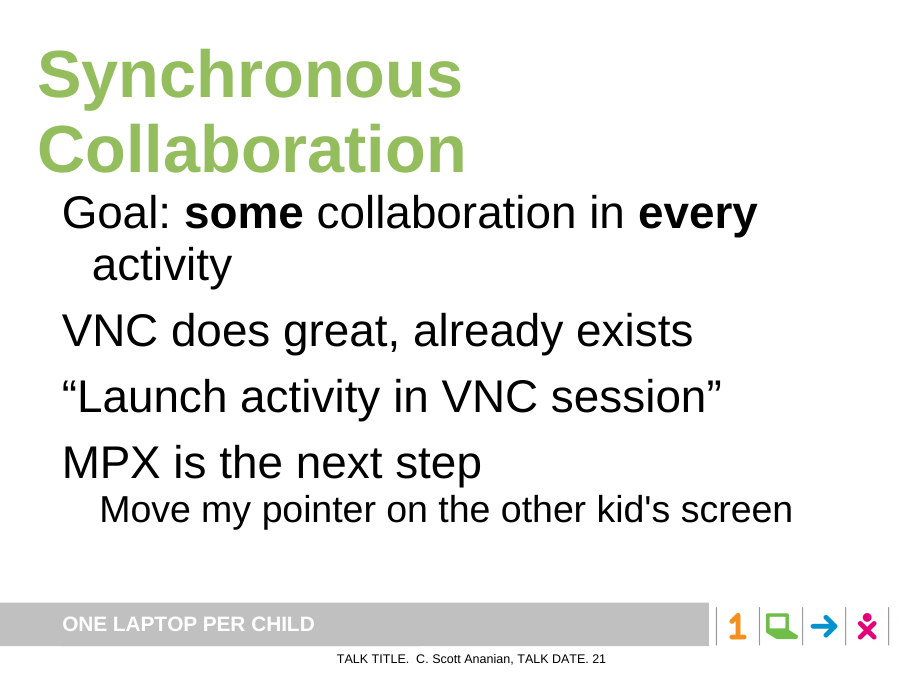

# Synchronous Collaboration
Goal: some collaboration in every activity
VNC does great, already exists
“Launch activity in VNC session”
MPX is the next step
Move my pointer on the other kid's screen